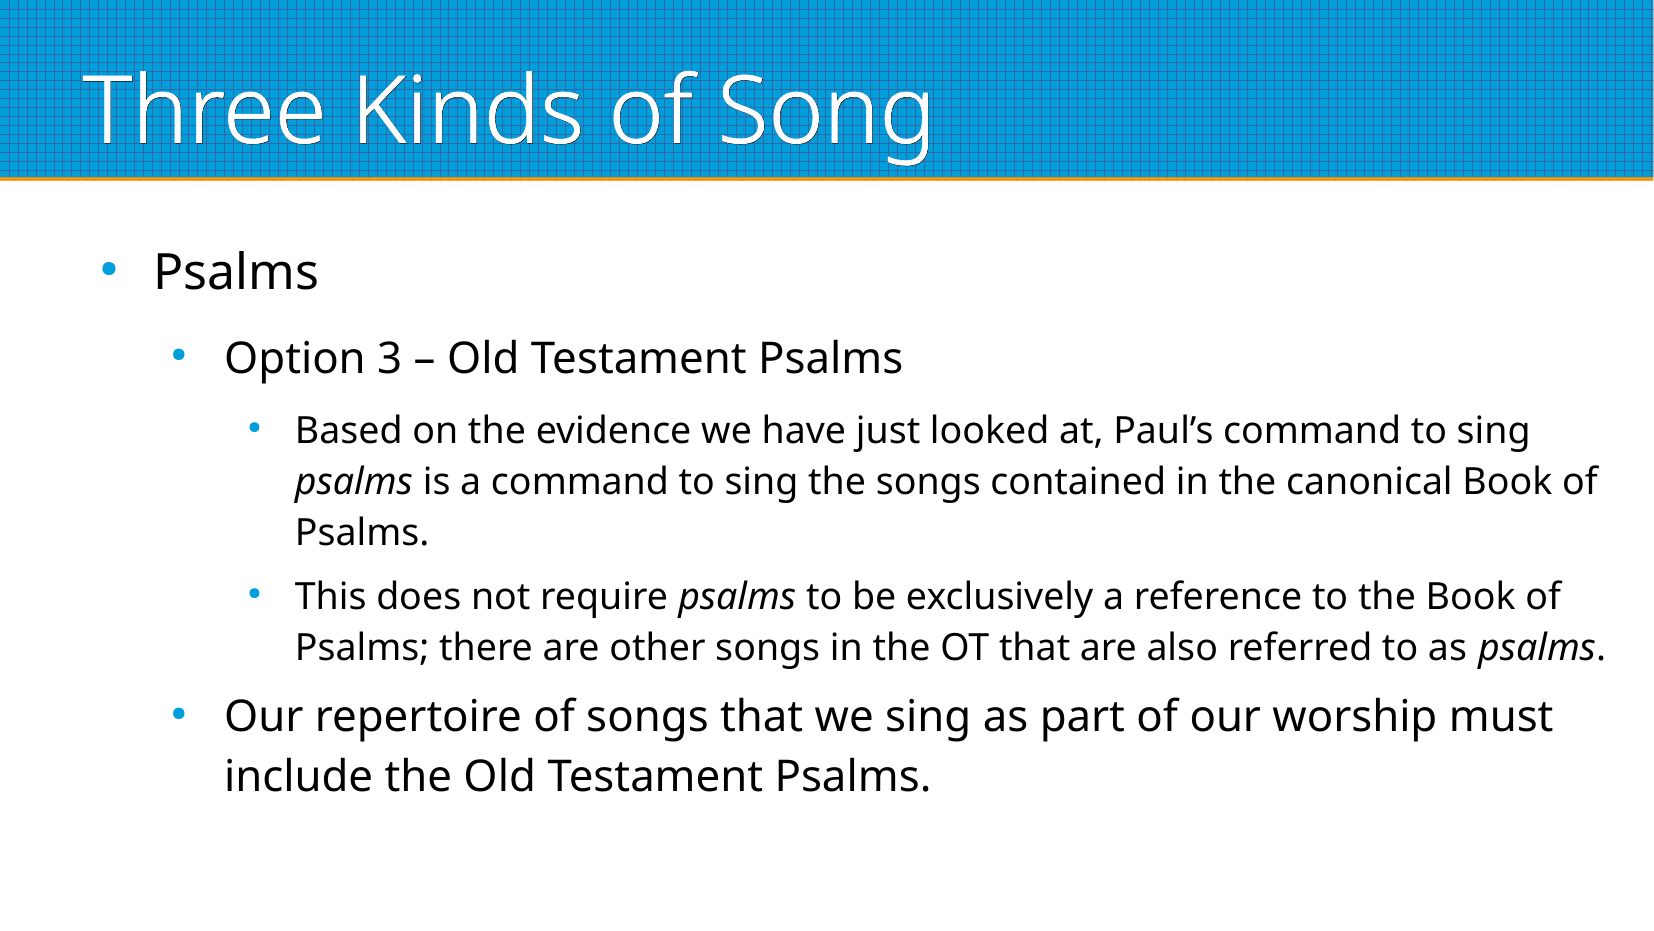

# Three Kinds of Song
Psalms
Option 3 – Old Testament Psalms
Based on the evidence we have just looked at, Paul’s command to sing psalms is a command to sing the songs contained in the canonical Book of Psalms.
This does not require psalms to be exclusively a reference to the Book of Psalms; there are other songs in the OT that are also referred to as psalms.
Our repertoire of songs that we sing as part of our worship must include the Old Testament Psalms.